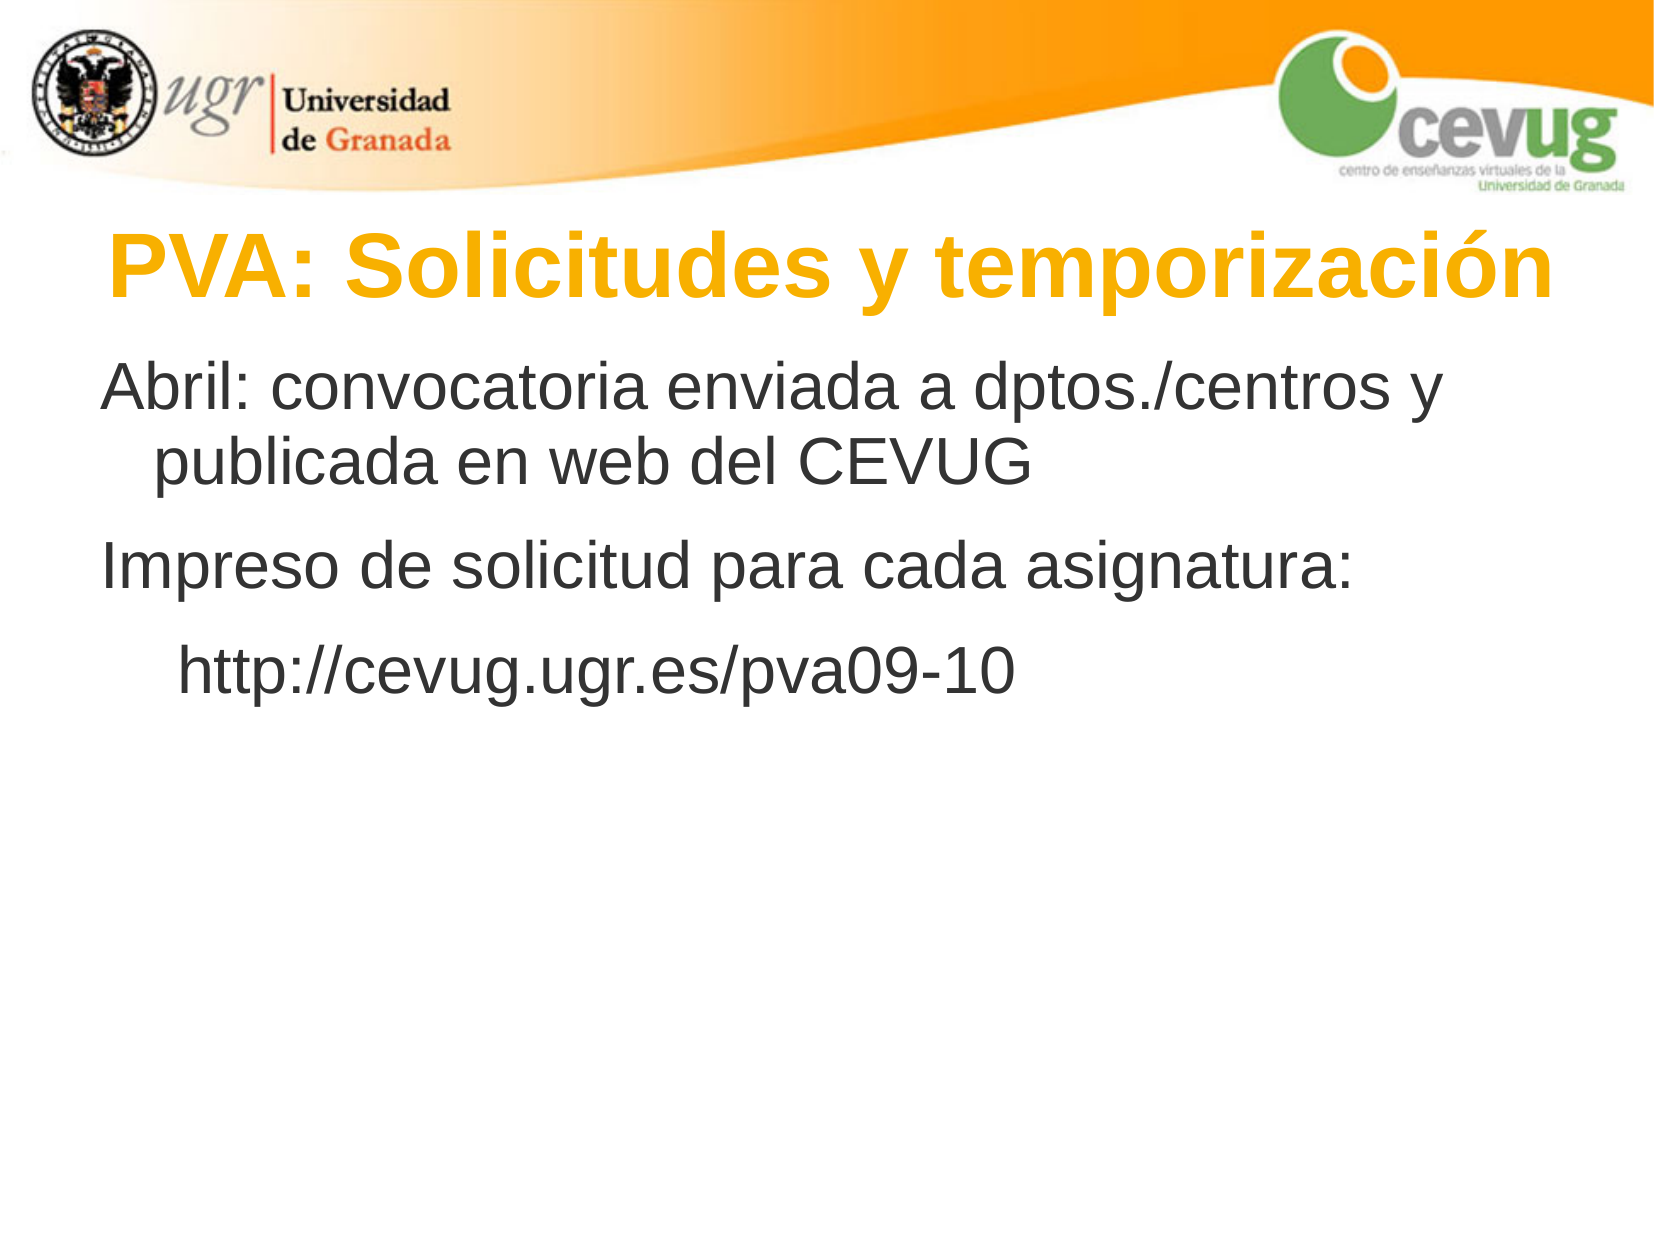

# PVA: Solicitudes y temporización
Abril: convocatoria enviada a dptos./centros y publicada en web del CEVUG
Impreso de solicitud para cada asignatura:
http://cevug.ugr.es/pva09-10